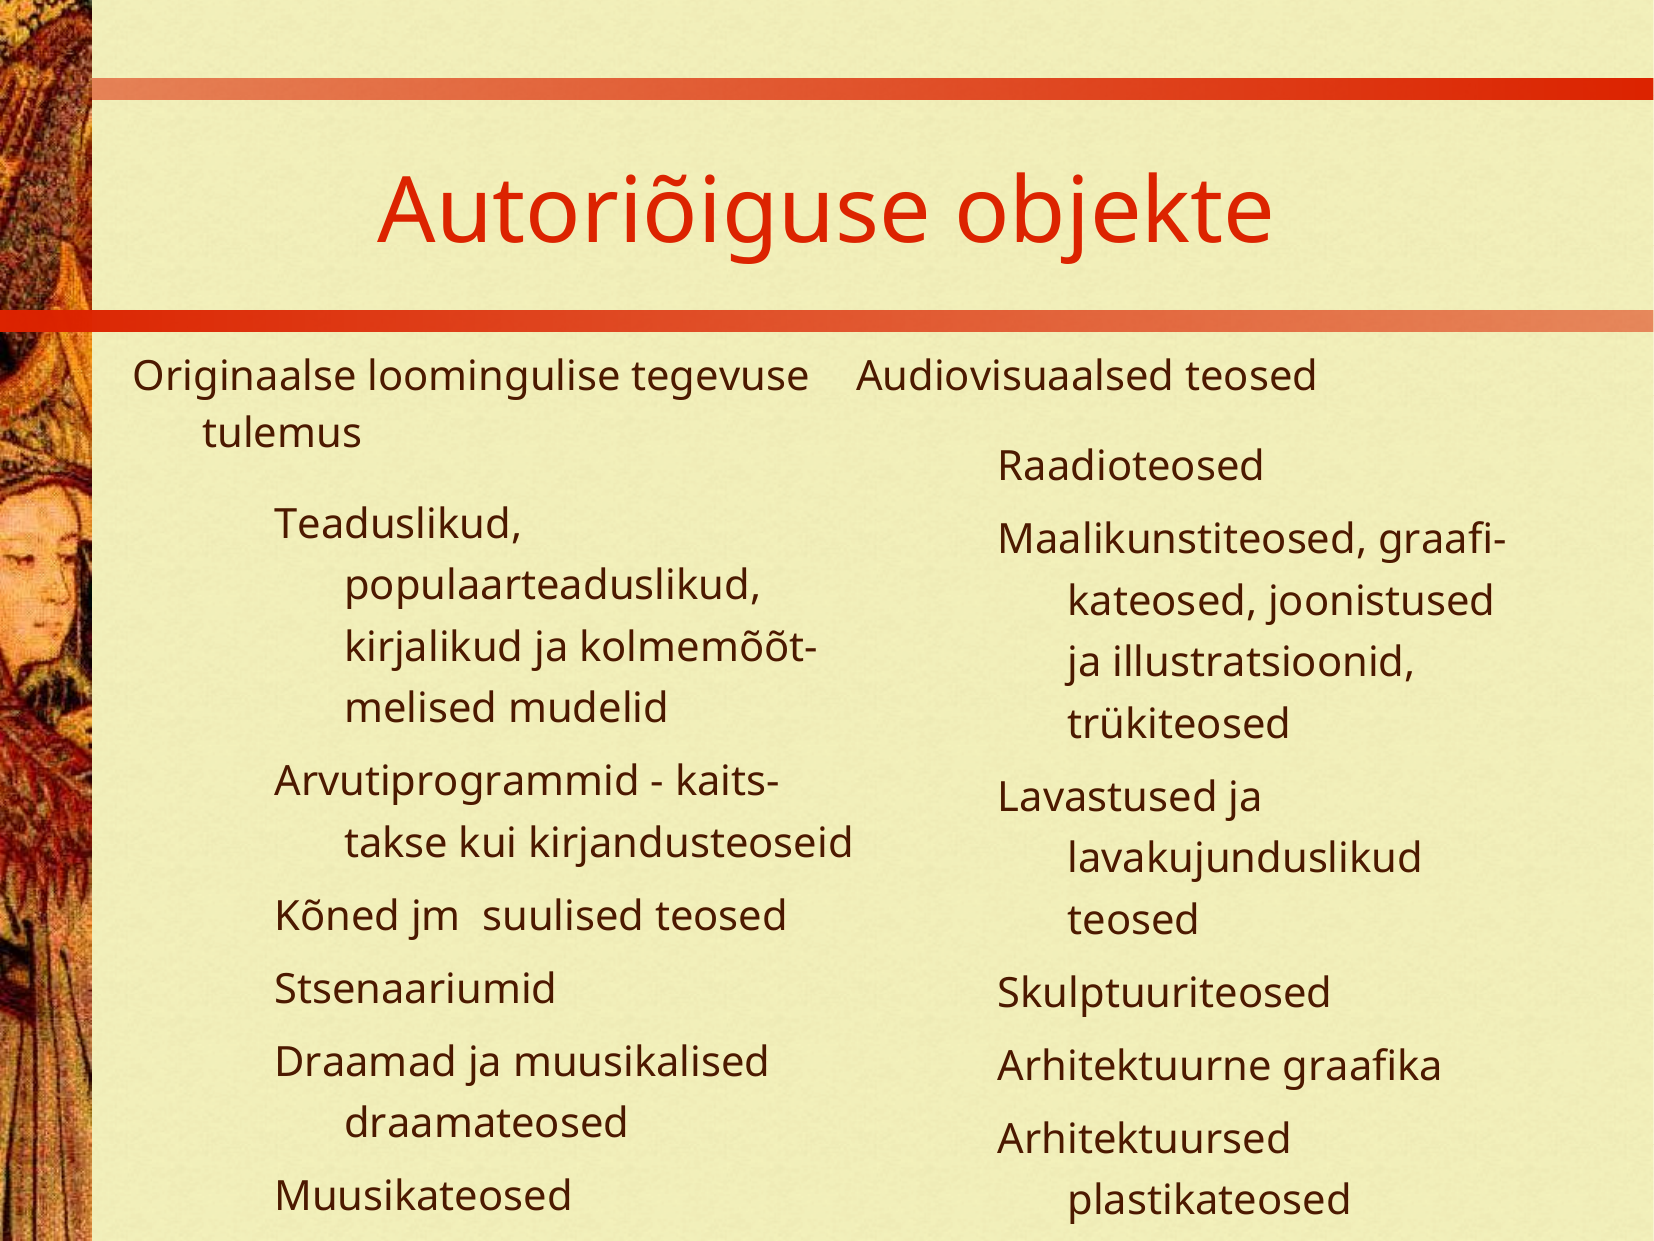

# Autoriõiguse objekte
Originaalse loomingulise tegevuse tulemus
Teaduslikud, populaarteaduslikud, kirjalikud ja kolmemõõt-melised mudelid
Arvutiprogrammid - kaits-takse kui kirjandusteoseid
Kõned jm suulised teosed
Stsenaariumid
Draamad ja muusikalised draamateosed
Muusikateosed
Koreograafiateosed ja pantomiimid
Audiovisuaalsed teosed
Raadioteosed
Maalikunstiteosed, graafi-kateosed, joonistused ja illustratsioonid, trükiteosed
Lavastused ja lavakujunduslikud teosed
Skulptuuriteosed
Arhitektuurne graafika
Arhitektuursed plastikateosed (mudelid, maketid)
Arhitektuuri ja maastiku-arhitektuuri teosed